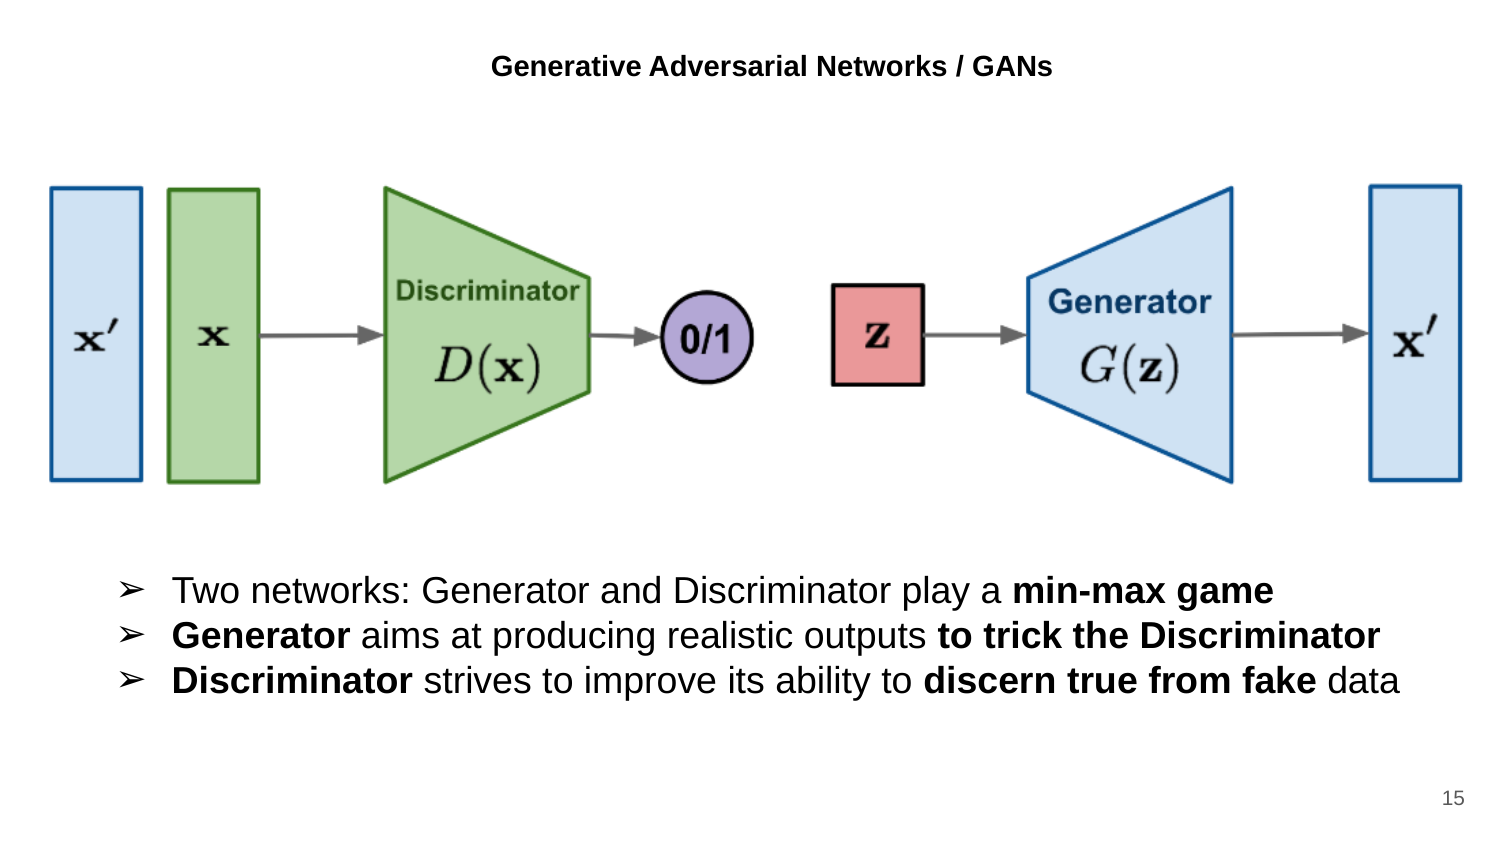

Generative Adversarial Networks / GANs
Two networks: Generator and Discriminator play a min-max game
Generator aims at producing realistic outputs to trick the Discriminator
Discriminator strives to improve its ability to discern true from fake data